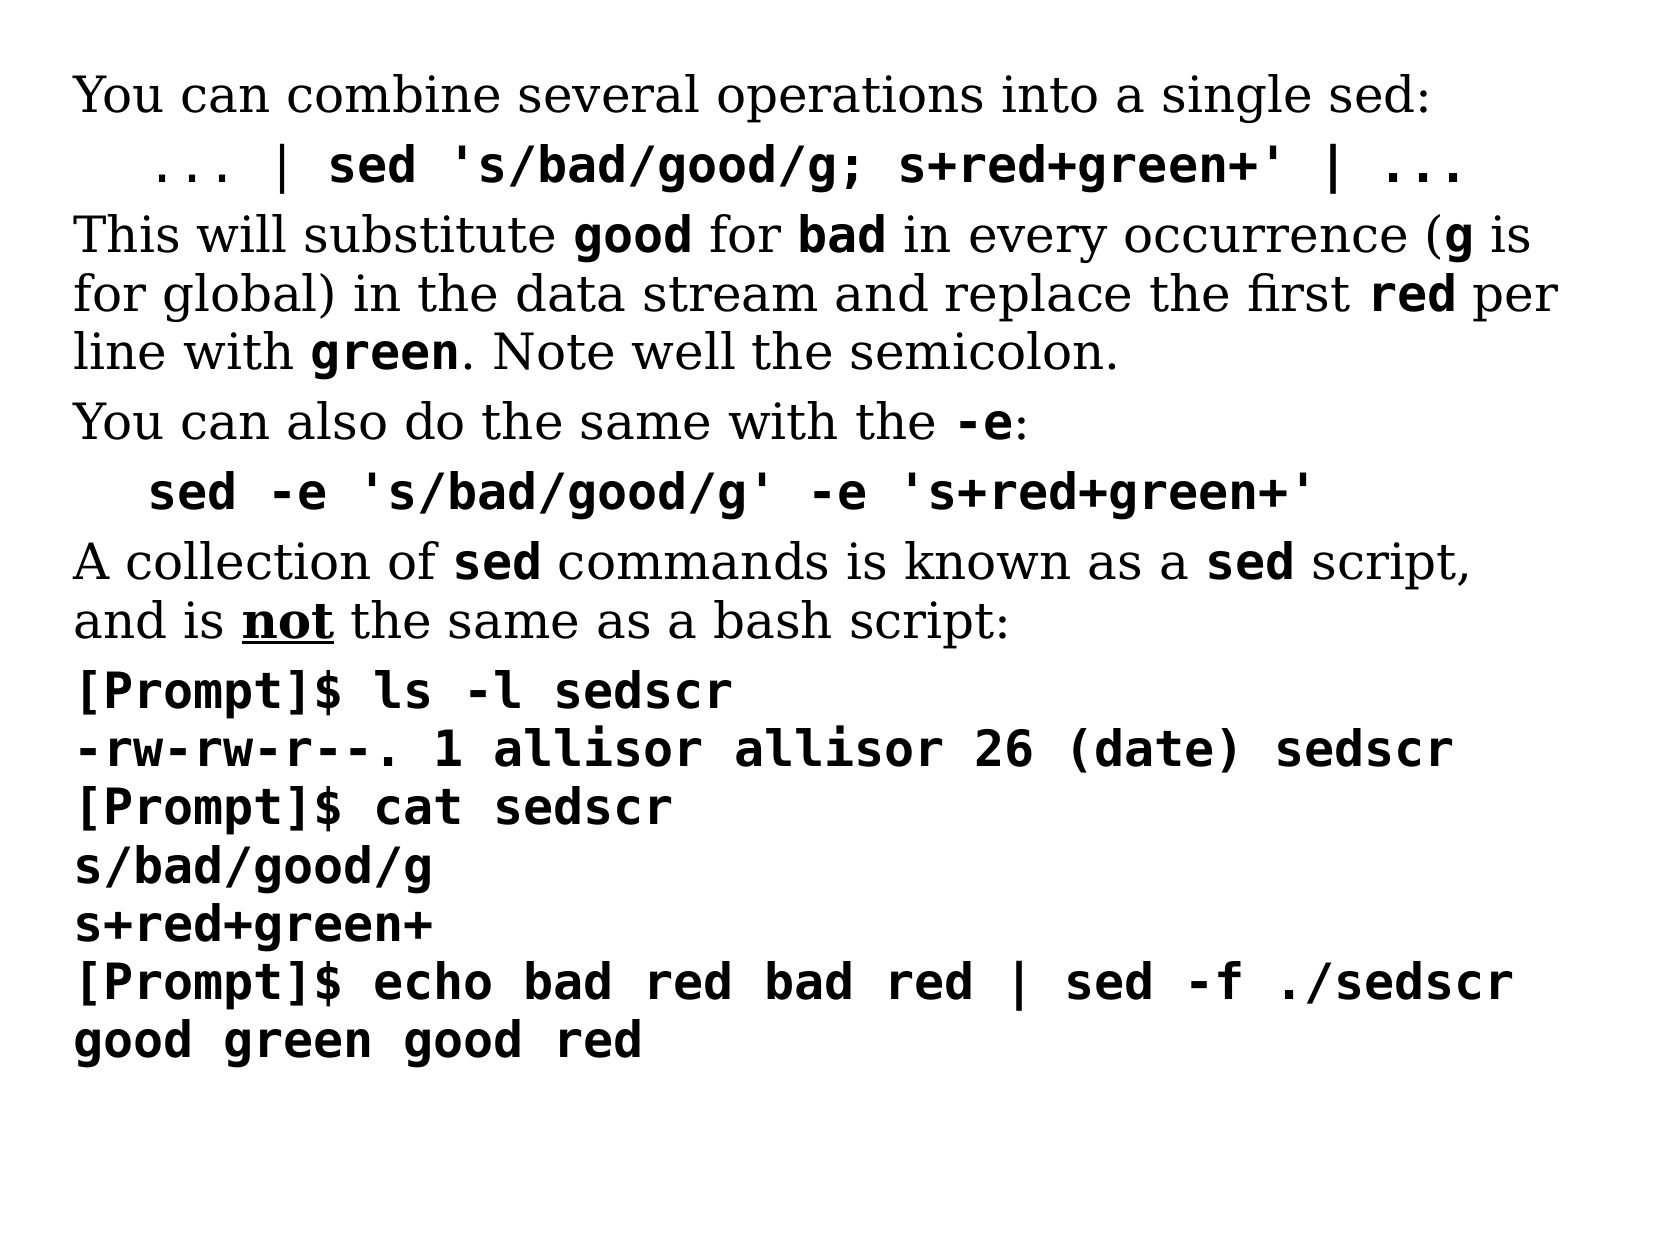

You can combine several operations into a single sed:
	... | sed 's/bad/good/g; s+red+green+' | ...
This will substitute good for bad in every occurrence (g is for global) in the data stream and replace the first red per line with green. Note well the semicolon.
You can also do the same with the -e:
	sed -e 's/bad/good/g' -e 's+red+green+'
A collection of sed commands is known as a sed script, and is not the same as a bash script:
[Prompt]$ ls -l sedscr
-rw-rw-r--. 1 allisor allisor 26 (date) sedscr
[Prompt]$ cat sedscr
s/bad/good/g
s+red+green+
[Prompt]$ echo bad red bad red | sed -f ./sedscr
good green good red